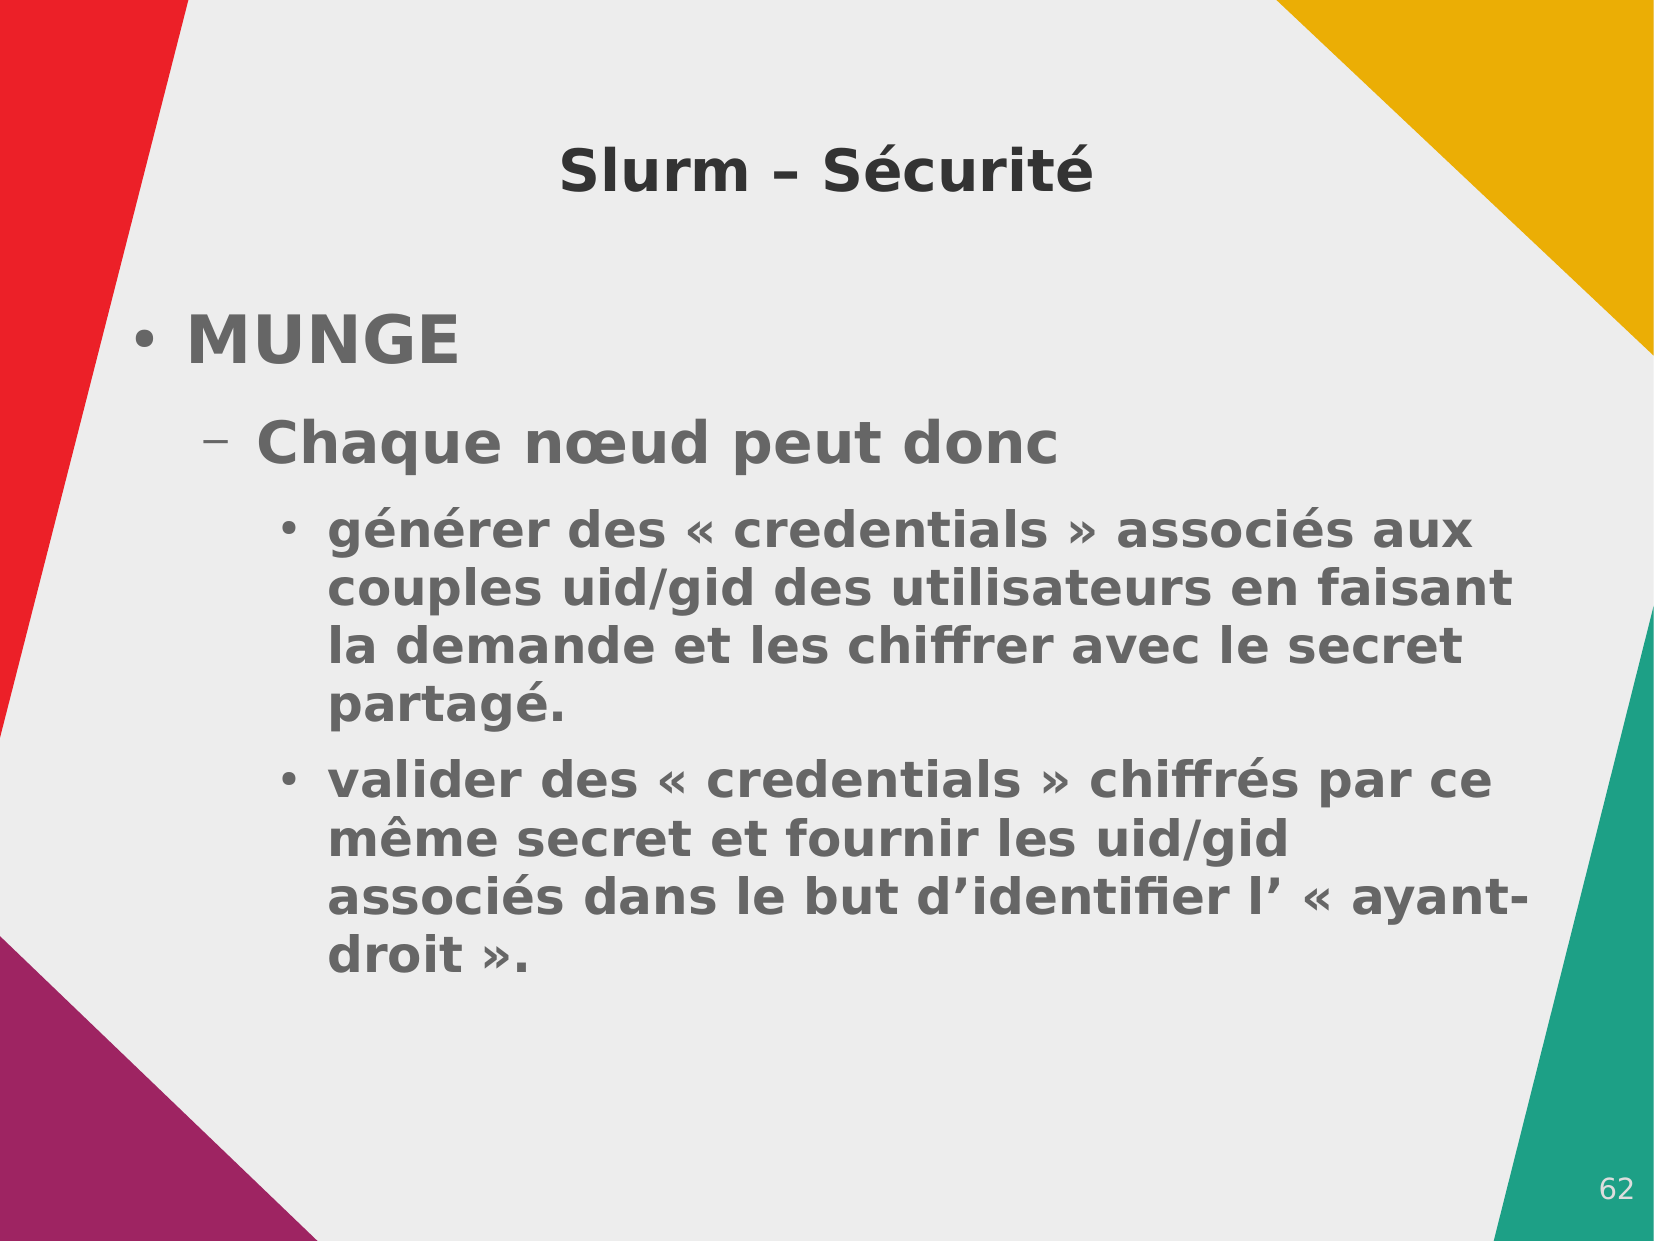

# Slurm – Sécurité
MUNGE
Chaque nœud peut donc
générer des « credentials » associés aux couples uid/gid des utilisateurs en faisant la demande et les chiffrer avec le secret partagé.
valider des « credentials » chiffrés par ce même secret et fournir les uid/gid associés dans le but d’identifier l’ « ayant-droit ».
62